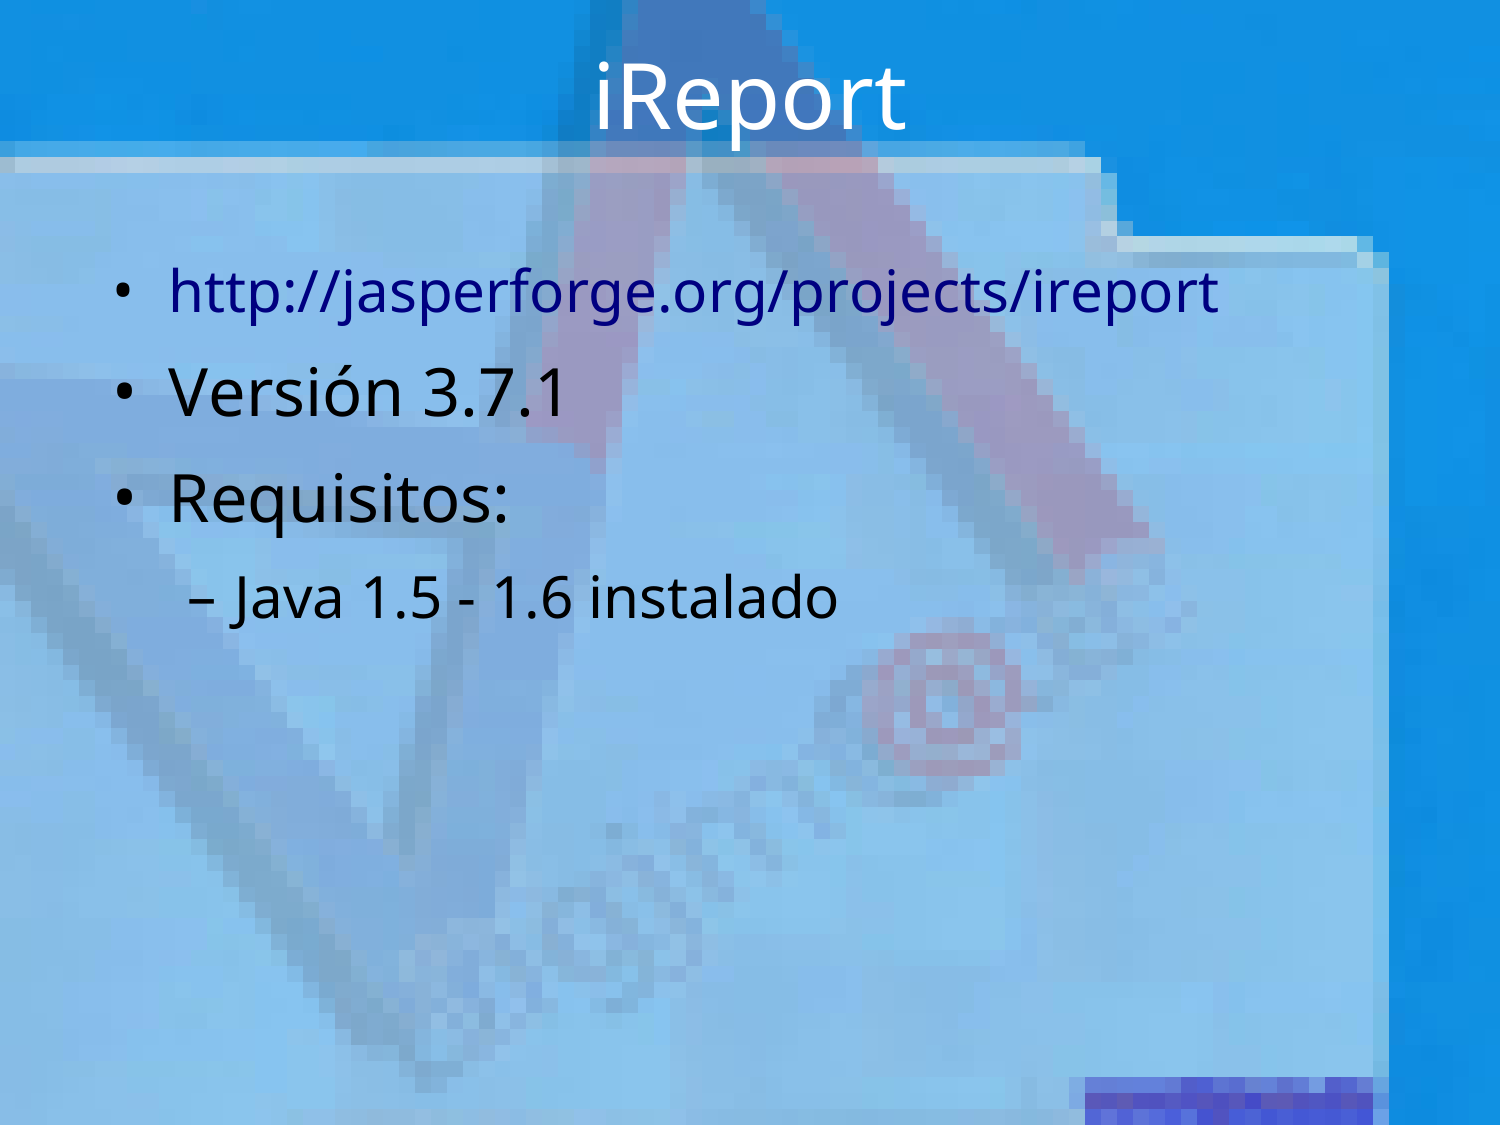

# iReport
http://jasperforge.org/projects/ireport
Versión 3.7.1
Requisitos:
Java 1.5 - 1.6 instalado